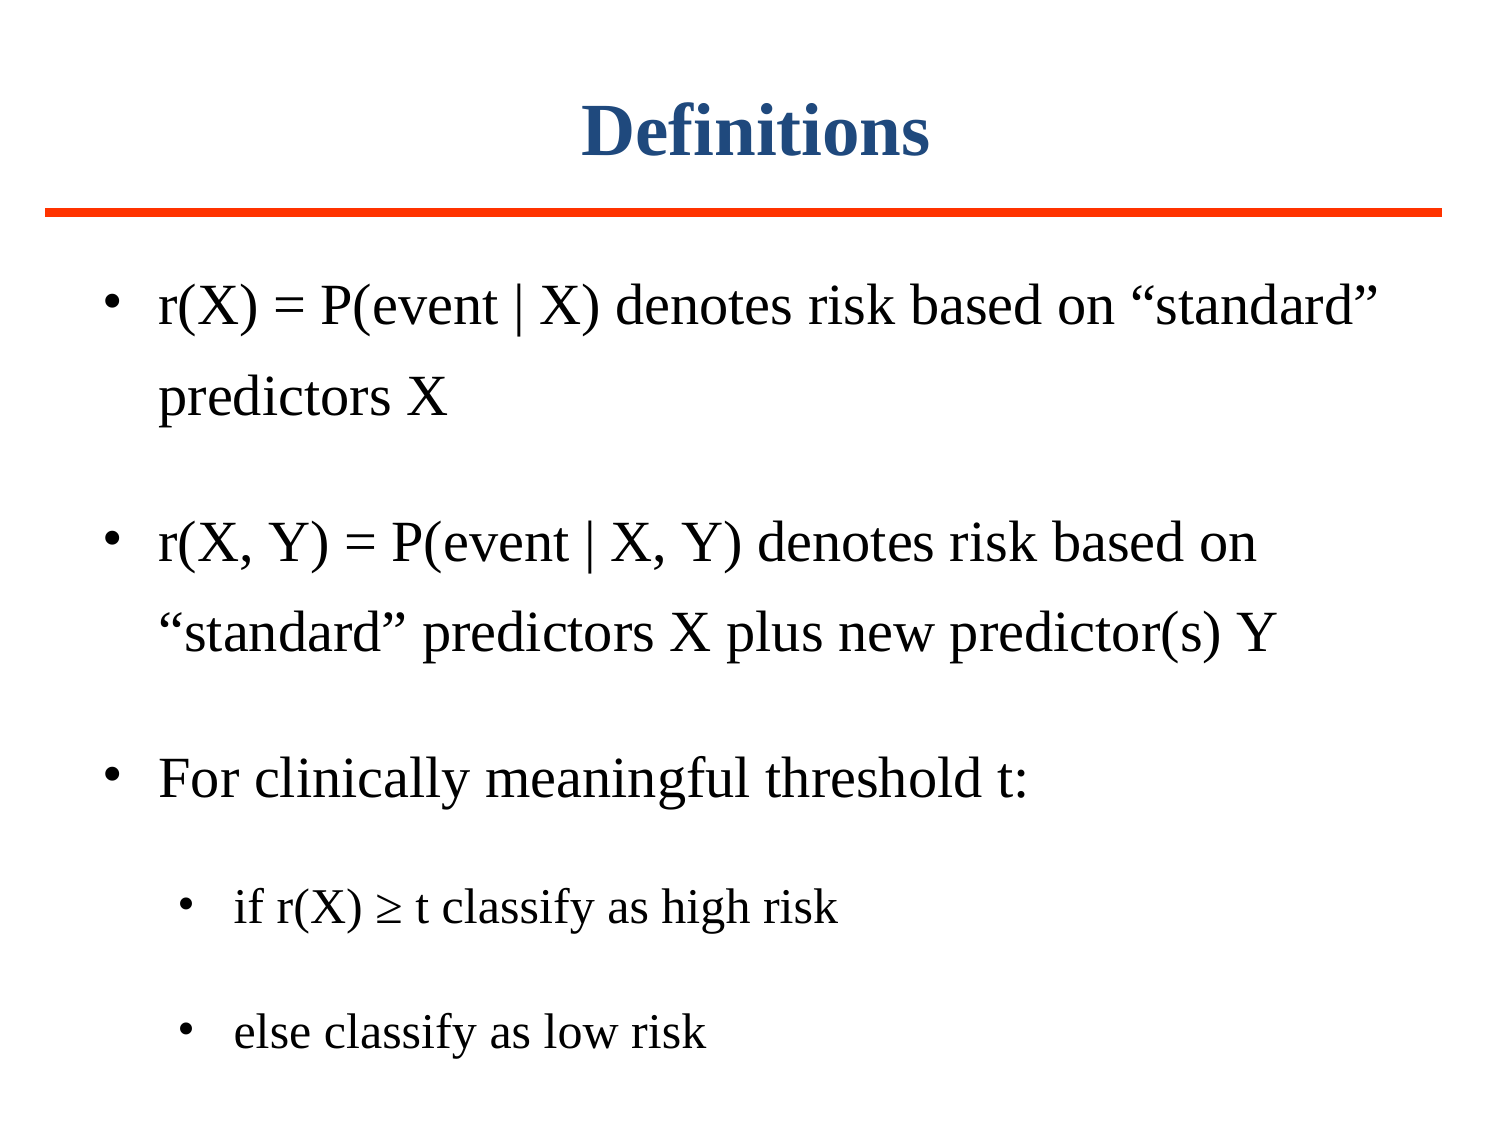

Definitions
r(X) = P(event | X) denotes risk based on “standard” predictors X
r(X, Y) = P(event | X, Y) denotes risk based on “standard” predictors X plus new predictor(s) Y
For clinically meaningful threshold t:
if r(X) ≥ t classify as high risk
else classify as low risk